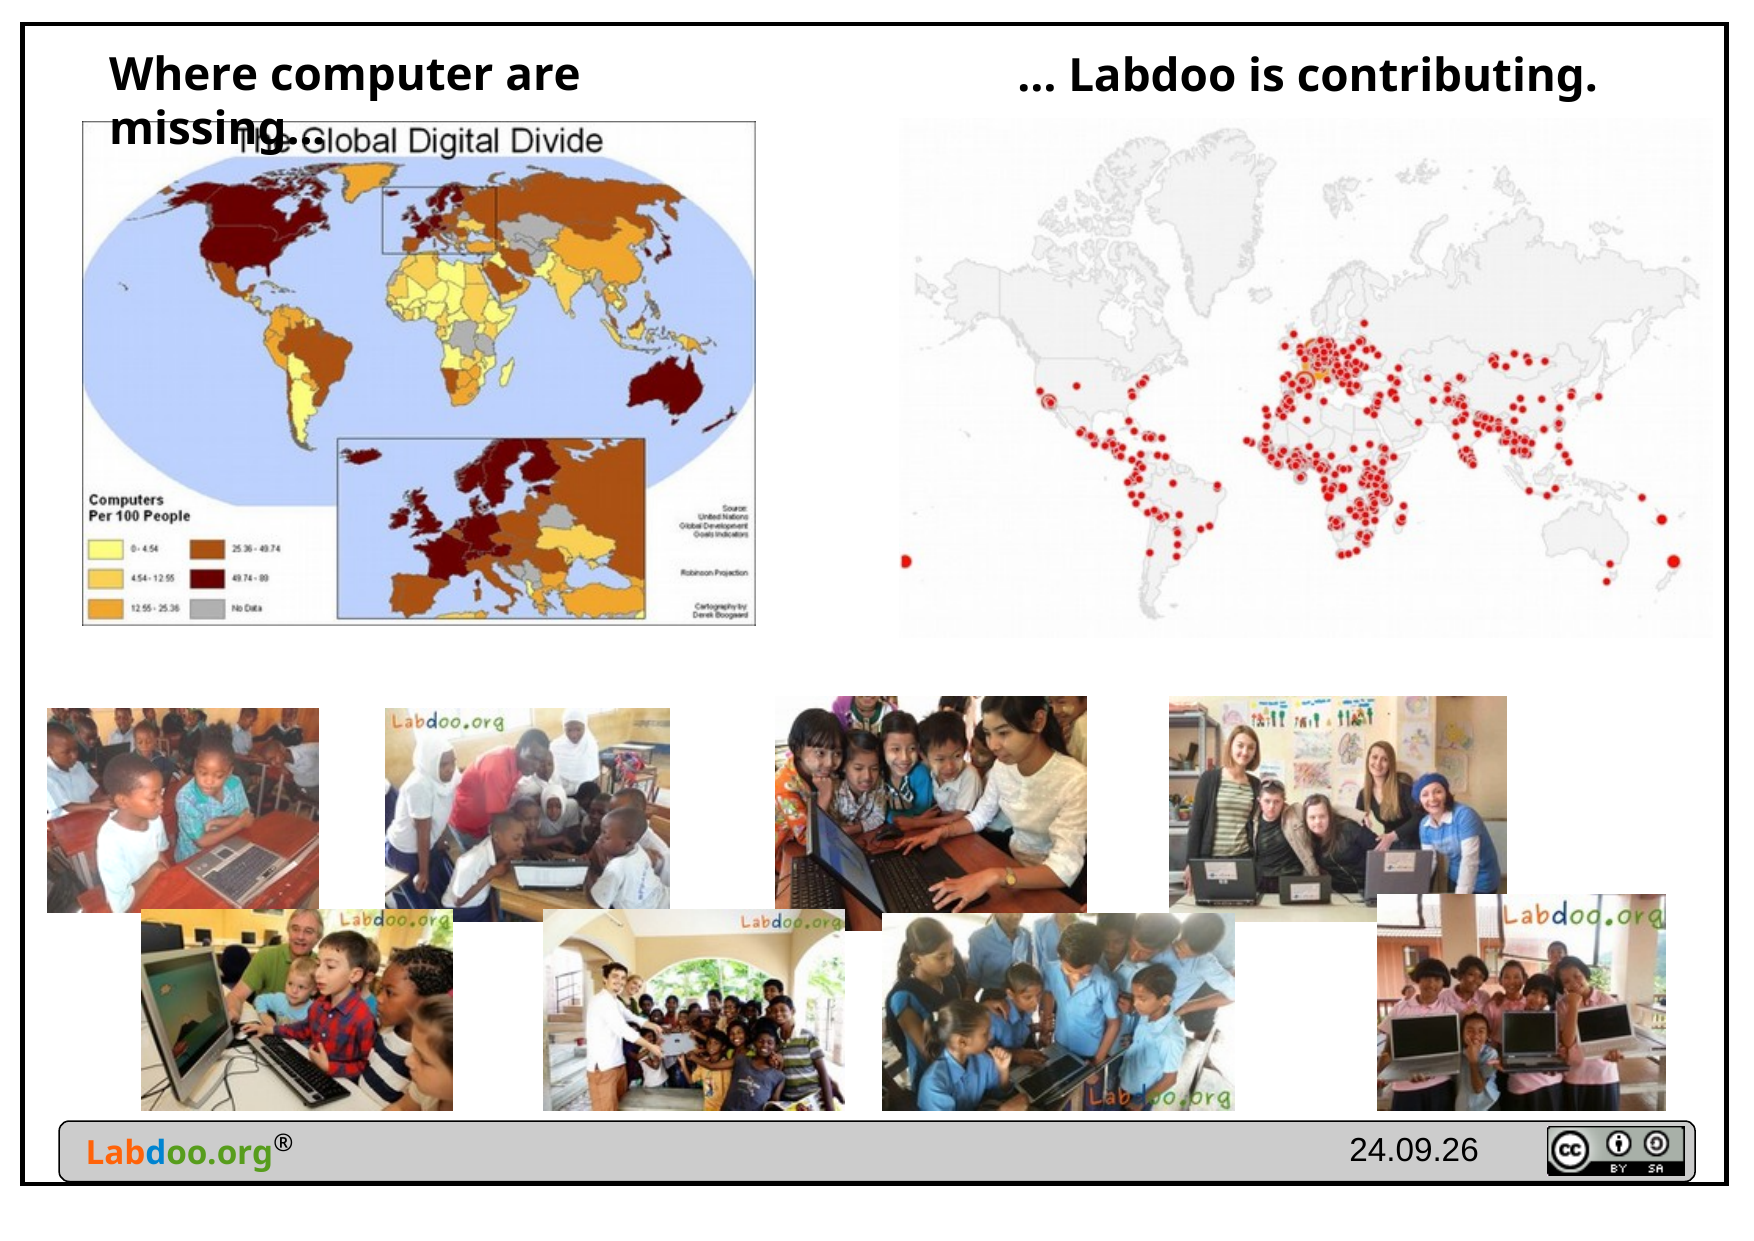

Where computer are missing...
… Labdoo is contributing.
Labdoo.org®